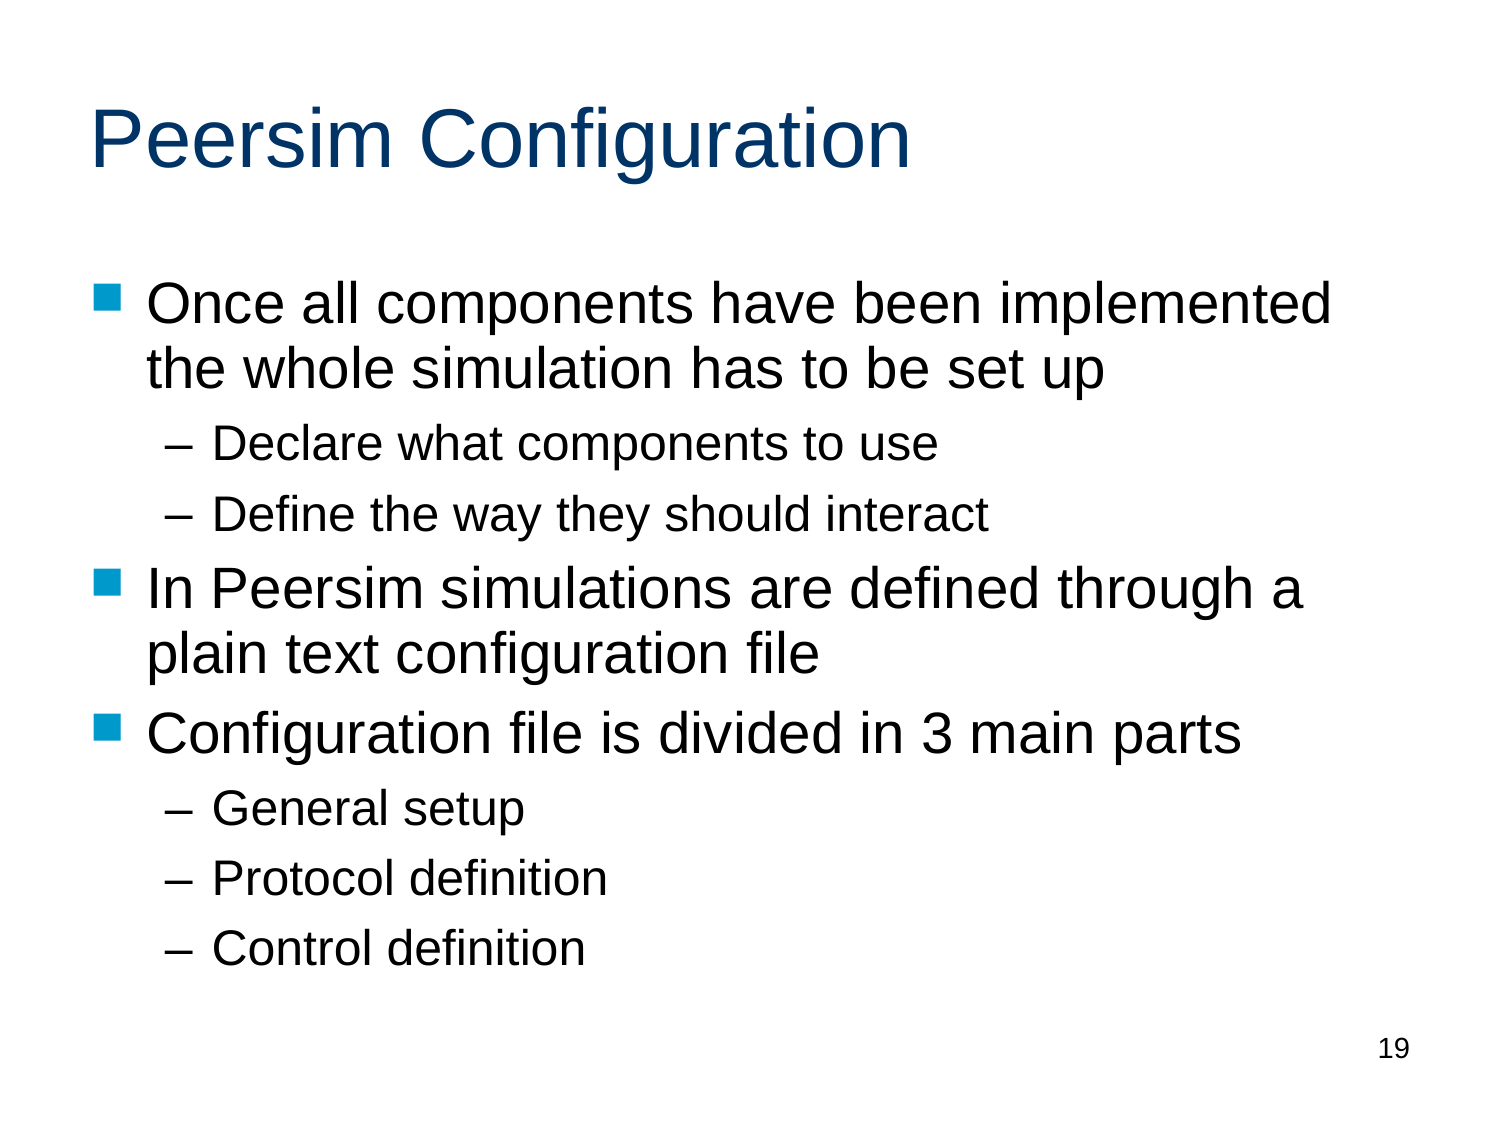

# Peersim Configuration
Once all components have been implemented the whole simulation has to be set up
Declare what components to use
Define the way they should interact
In Peersim simulations are defined through a plain text configuration file
Configuration file is divided in 3 main parts
General setup
Protocol definition
Control definition
19